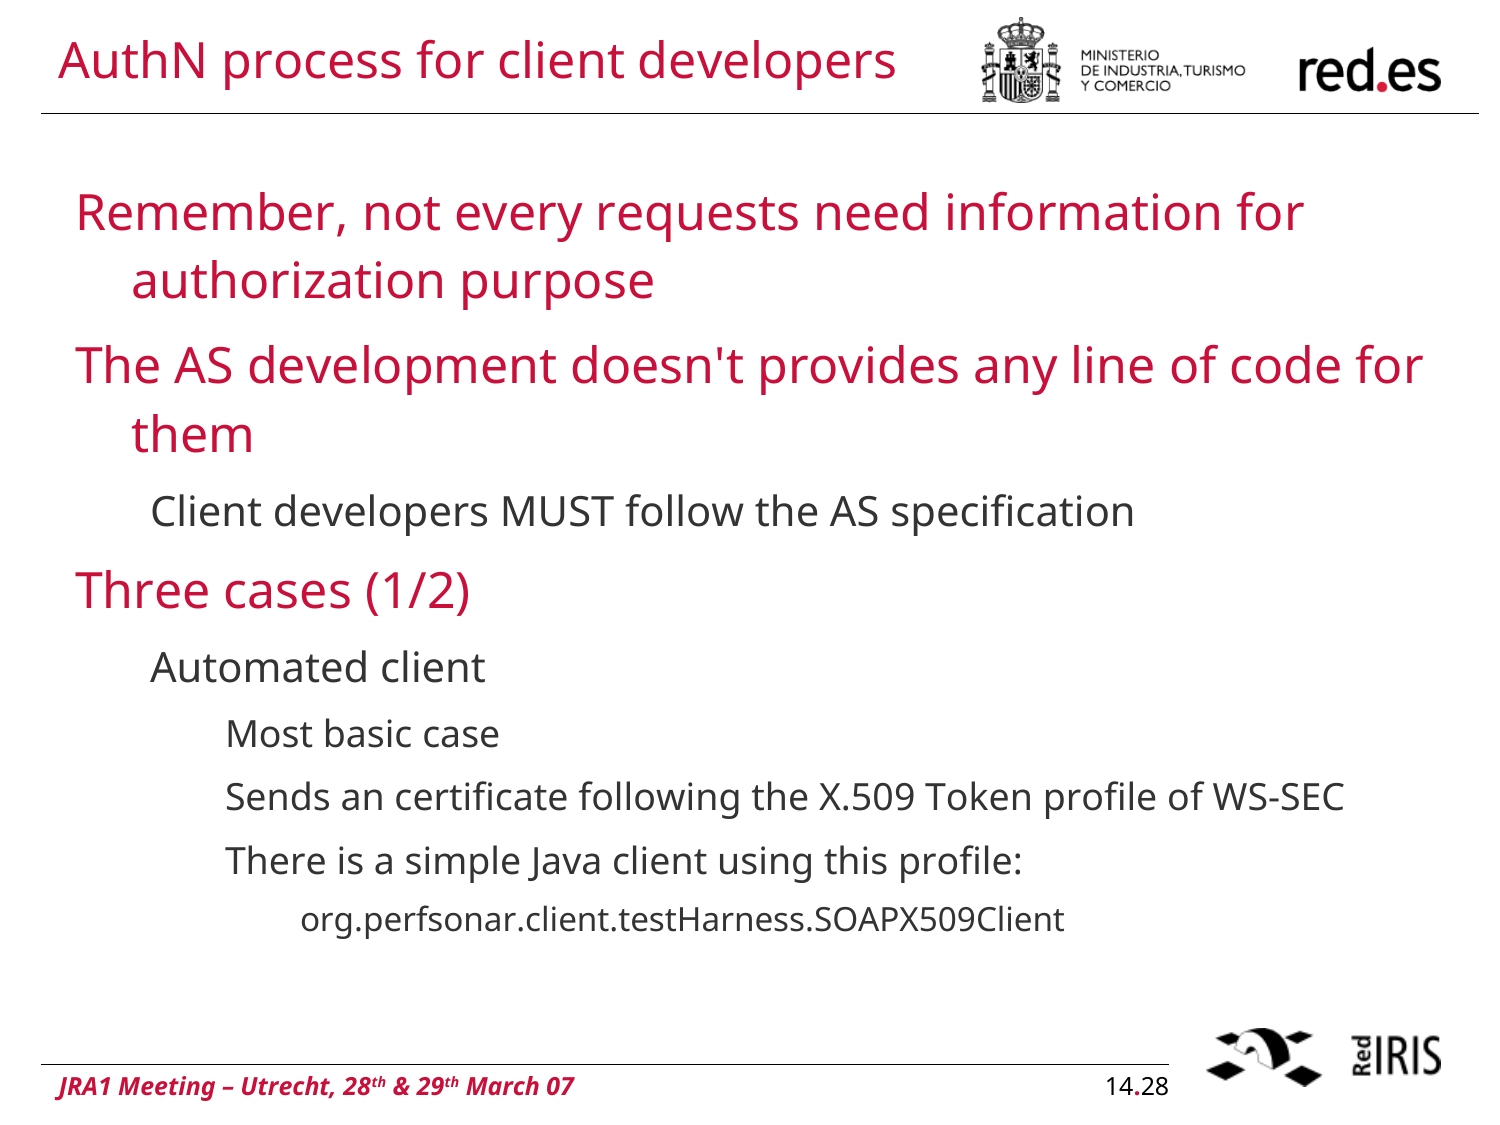

# AuthN process for client developers
Remember, not every requests need information for authorization purpose
The AS development doesn't provides any line of code for them
Client developers MUST follow the AS specification
Three cases (1/2)
Automated client
Most basic case
Sends an certificate following the X.509 Token profile of WS-SEC
There is a simple Java client using this profile:
org.perfsonar.client.testHarness.SOAPX509Client
14